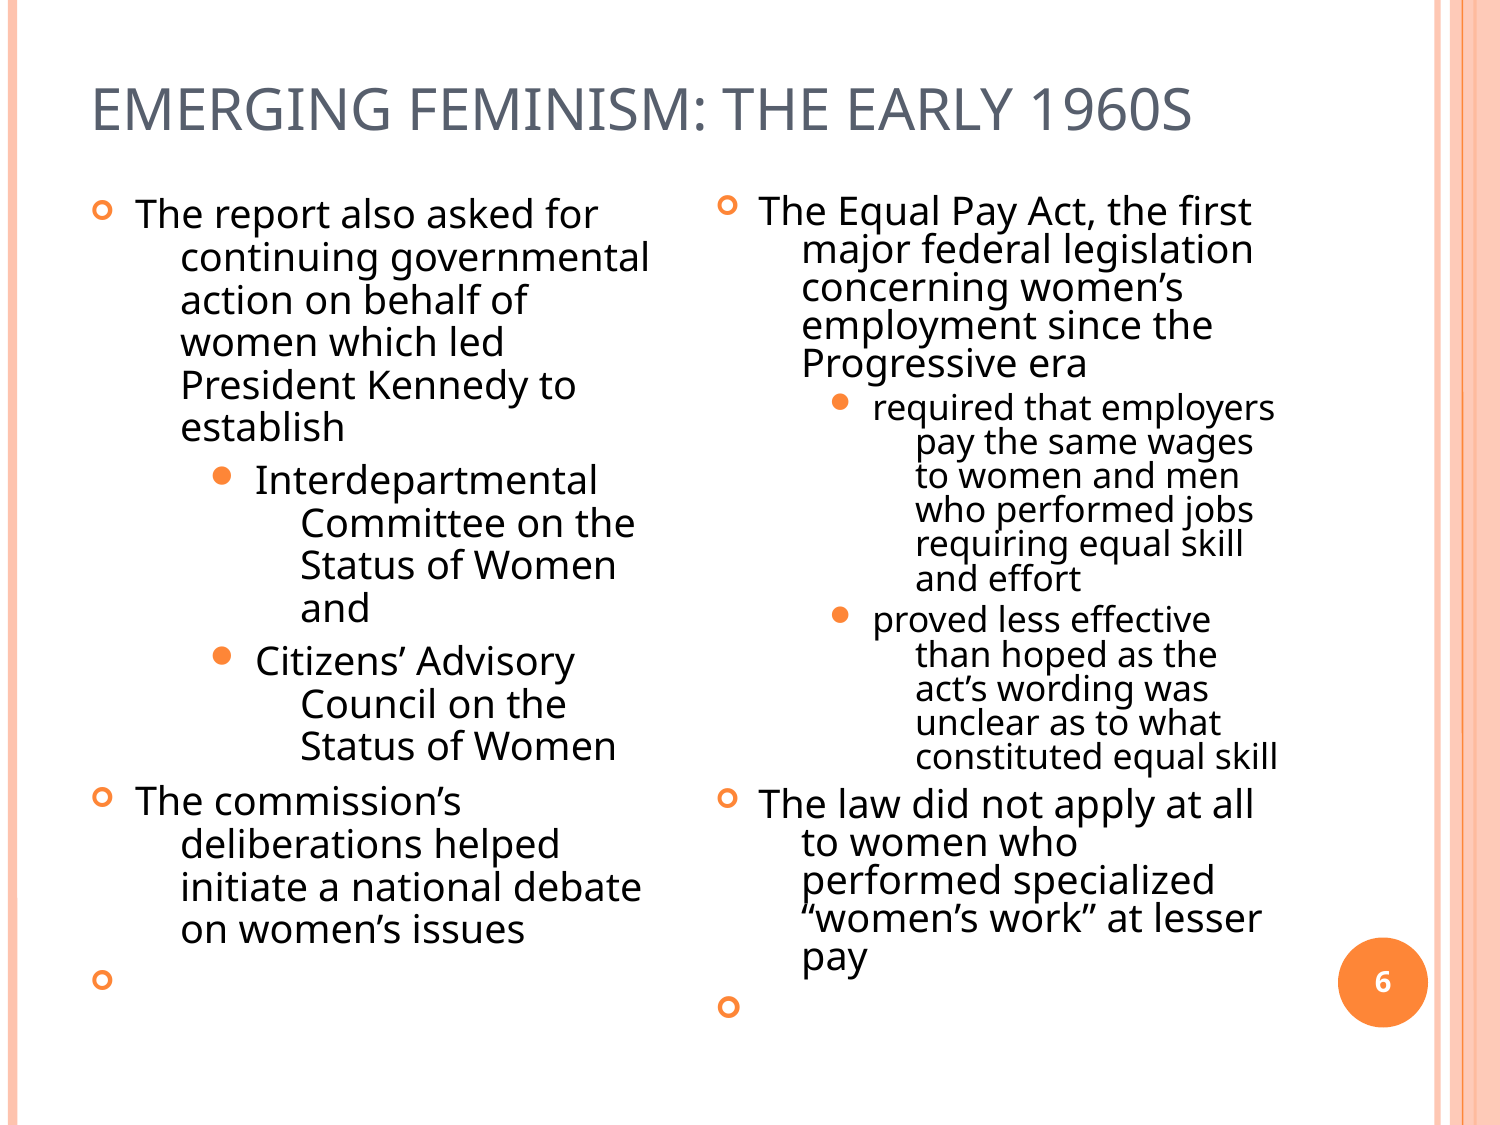

# Emerging Feminism: The Early 1960s
The report also asked for continuing governmental action on behalf of women which led President Kennedy to establish
Interdepartmental Committee on the Status of Women and
Citizens’ Advisory Council on the Status of Women
The commission’s deliberations helped initiate a national debate on women’s issues
The Equal Pay Act, the first major federal legislation concerning women’s employment since the Progressive era
required that employers pay the same wages to women and men who performed jobs requiring equal skill and effort
proved less effective than hoped as the act’s wording was unclear as to what constituted equal skill
The law did not apply at all to women who performed specialized “women’s work” at lesser pay